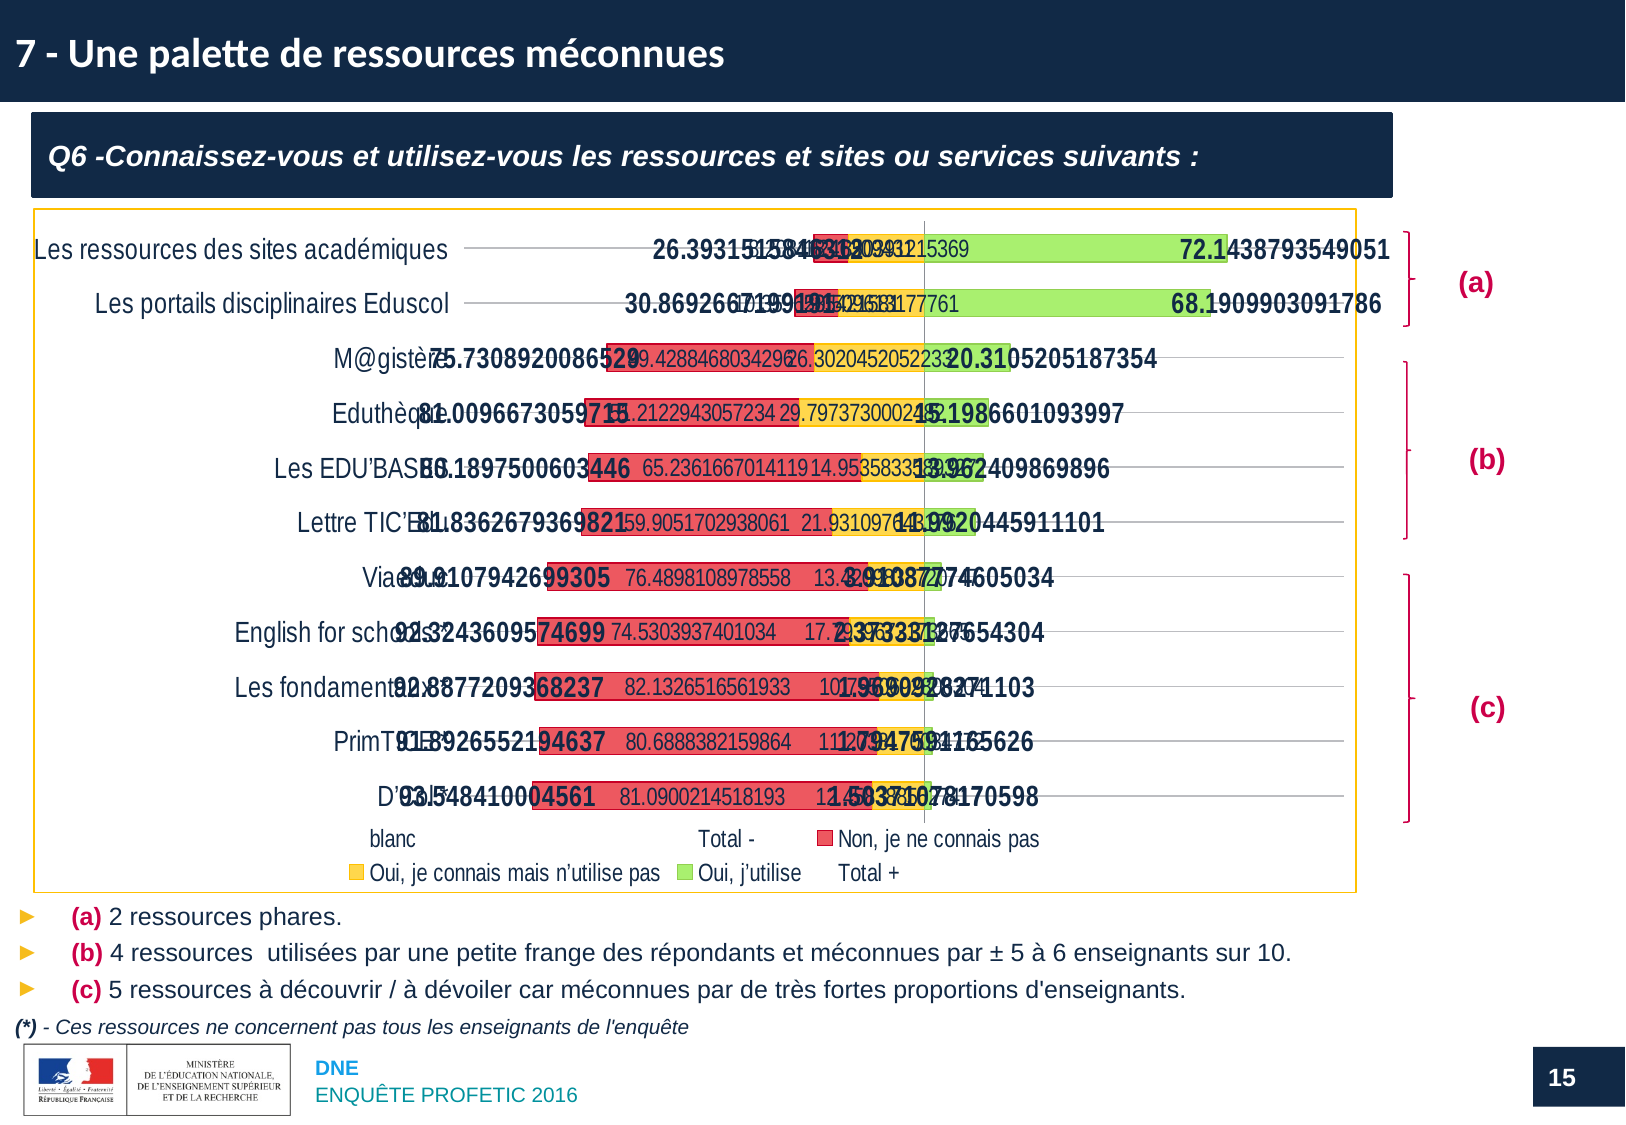

7 - Une palette de ressources méconnues
Q6 -Connaissez-vous et utilisez-vous les ressources et sites ou services suivants :
### Chart
| Category | blanc | Total - | Non, je ne connais pas | Oui, je connais mais n’utilise pas | Oui, j’utilise | Total + |
|---|---|---|---|---|---|---|
| D’Col * | 12.903179990878 | 93.548410004561 | 81.0900214518193 | 12.4583885527417 | 1.50371078170598 | 1.50371078170598 |
| PrimTICE * | 16.2146895610727 | 91.8926552194637 | 80.6888382159864 | 11.2038170034772 | 1.7947591165626 | 1.7947591165626 |
| Les fondamentaux * | 14.2245581263526 | 92.8877209368237 | 82.1326516561933 | 10.7550692806304 | 1.9690928271103 | 1.9690928271103 |
| English for schools * | 15.3512780850601 | 92.3243609574699 | 74.5303937401034 | 17.7939672173665 | 2.37333127654304 | 2.37333127654304 |
| Viaeduc | 20.1784114601391 | 89.9107942699305 | 76.4898108978558 | 13.4209833720747 | 3.91087774605034 | 3.91087774605034 |
| Lettre TIC’Edu | 36.3274641260358 | 81.8362679369821 | 59.9051702938061 | 21.931097643176 | 11.9920445911101 | 11.9920445911101 |
| Les EDU’BASES | 39.6204998793109 | 80.1897500603446 | 65.2361667014119 | 14.9535833589327 | 13.962409869896 | 13.962409869896 |
| Eduthèque | 37.980665388057 | 81.0096673059715 | 51.2122943057234 | 29.7973730002482 | 15.1986601093997 | 15.1986601093997 |
| M@gistère | 48.5382159826942 | 75.7308920086529 | 49.4288468034296 | 26.3020452052233 | 20.3105205187354 | 20.3105205187354 |
| Les portails disciplinaires Eduscol | 138.261466560162 | 30.8692667199191 | 10.3596535421581 | 20.509613177761 | 68.1909903091786 | 68.1909903091786 |
| Les ressources des sites académiques | 147.213696830738 | 26.3931515846312 | 8.20811246309431 | 18.1850391215369 | 72.1438793549051 | 72.1438793549051 |
(a)
(b)
(c)
# (a) 2 ressources phares.
(b) 4 ressources utilisées par une petite frange des répondants et méconnues par ± 5 à 6 enseignants sur 10.
(c) 5 ressources à découvrir / à dévoiler car méconnues par de très fortes proportions d'enseignants.
(*) - Ces ressources ne concernent pas tous les enseignants de l'enquête
15